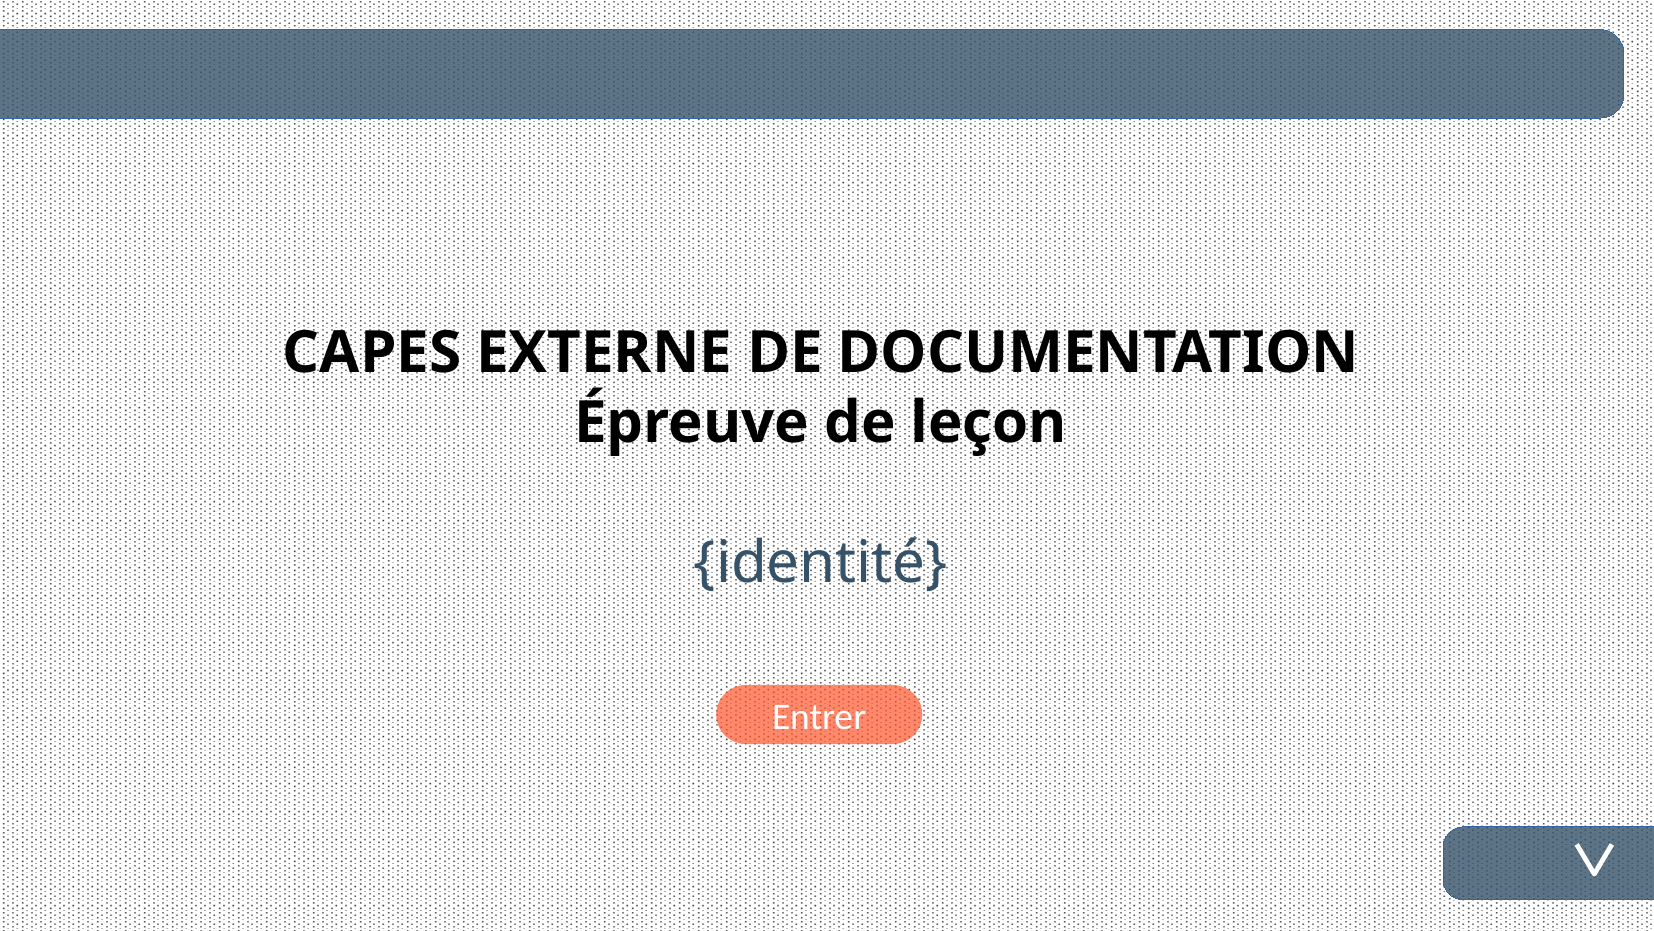

CAPES EXTERNE DE DOCUMENTATION
Épreuve de leçon
{identité}
Entrer